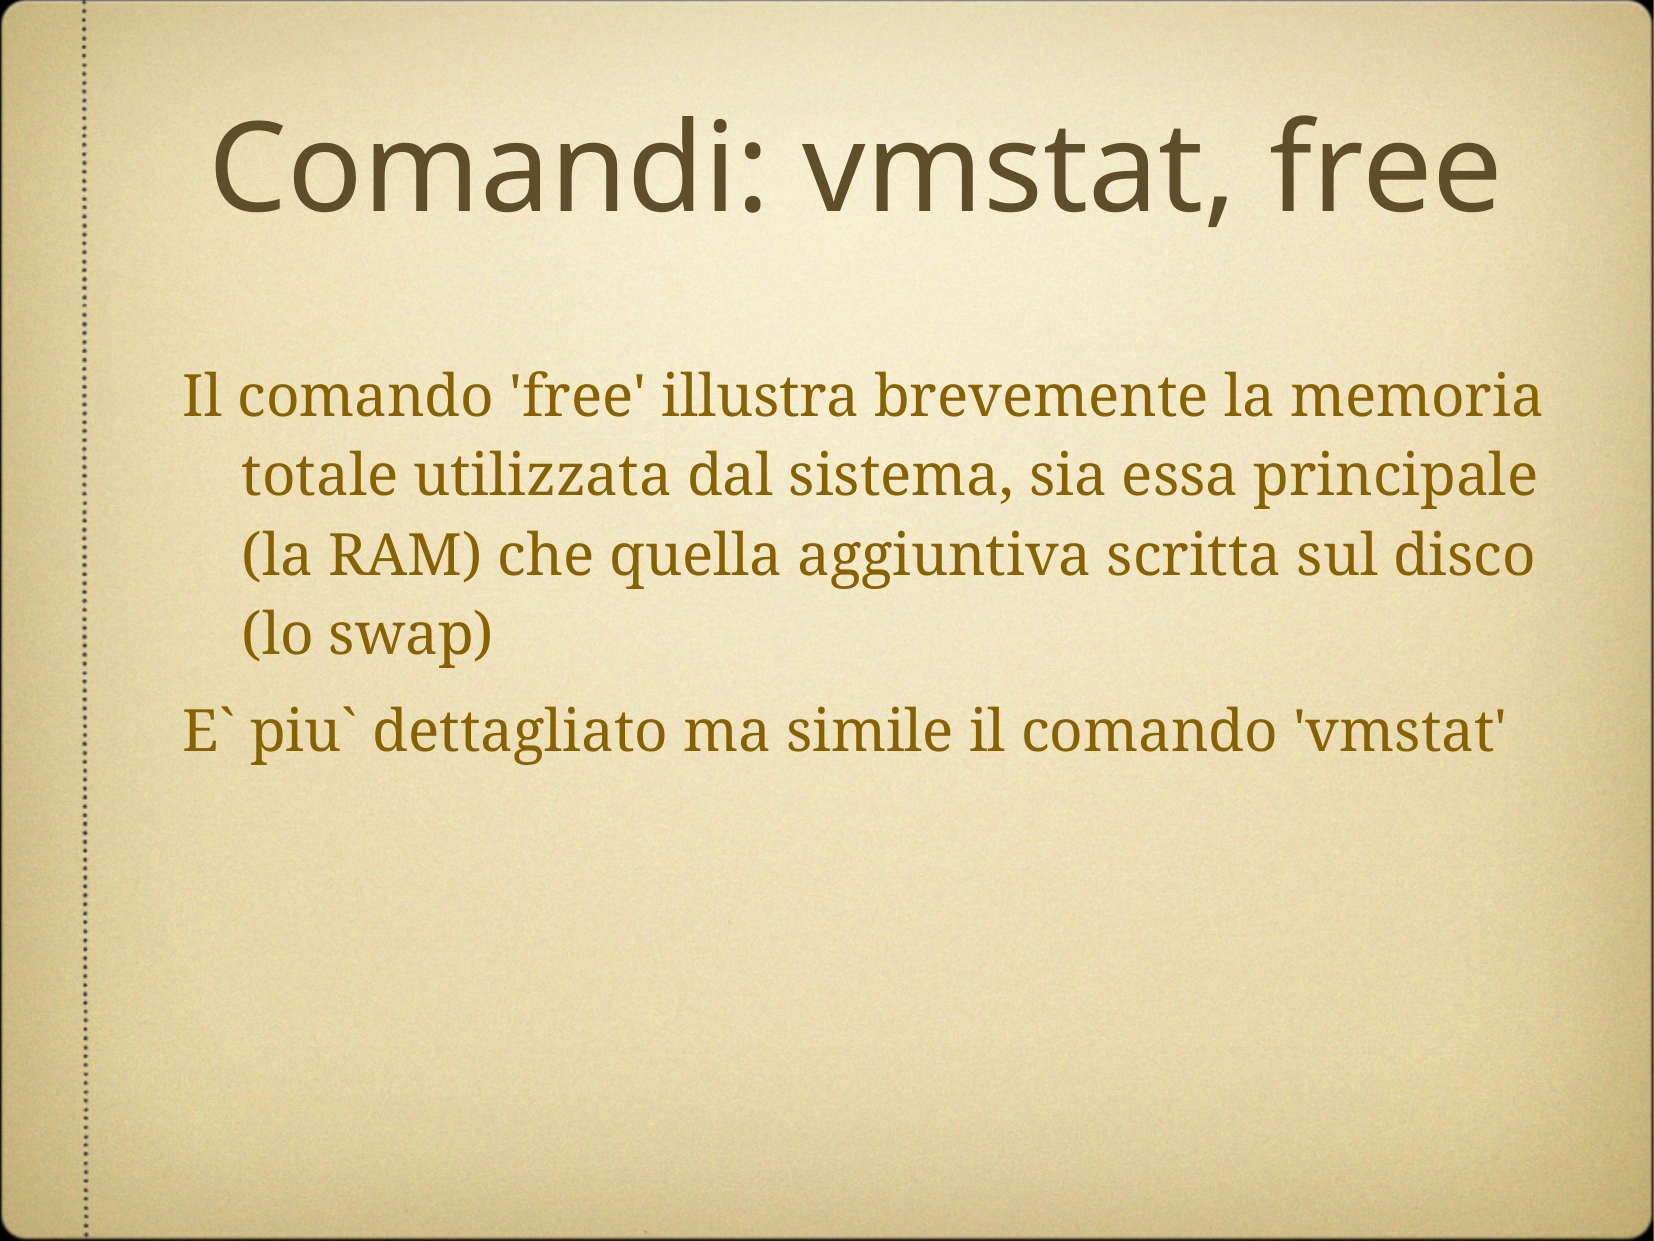

# Comandi: vmstat, free
Il comando 'free' illustra brevemente la memoria totale utilizzata dal sistema, sia essa principale (la RAM) che quella aggiuntiva scritta sul disco (lo swap)
E` piu` dettagliato ma simile il comando 'vmstat'